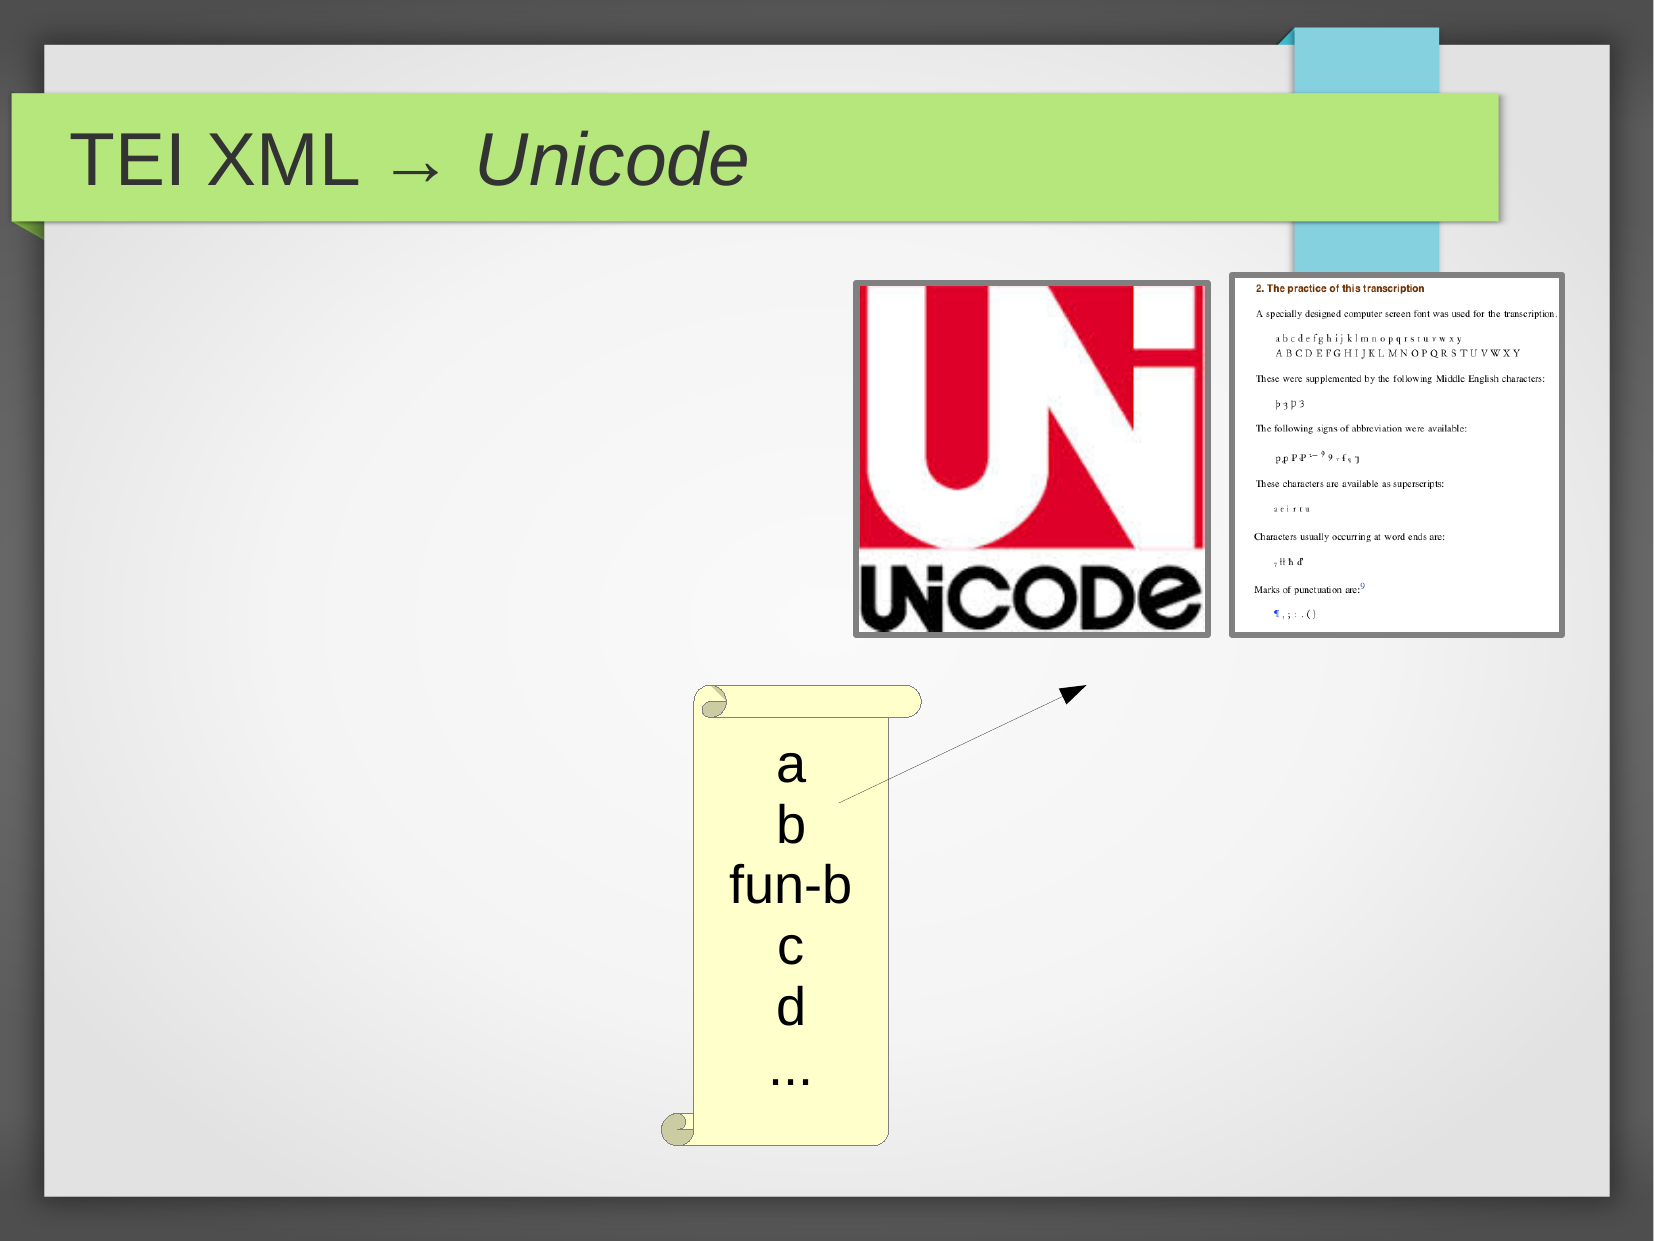

# TEI XML → Unicode
a
b
fun-b
c
d
...